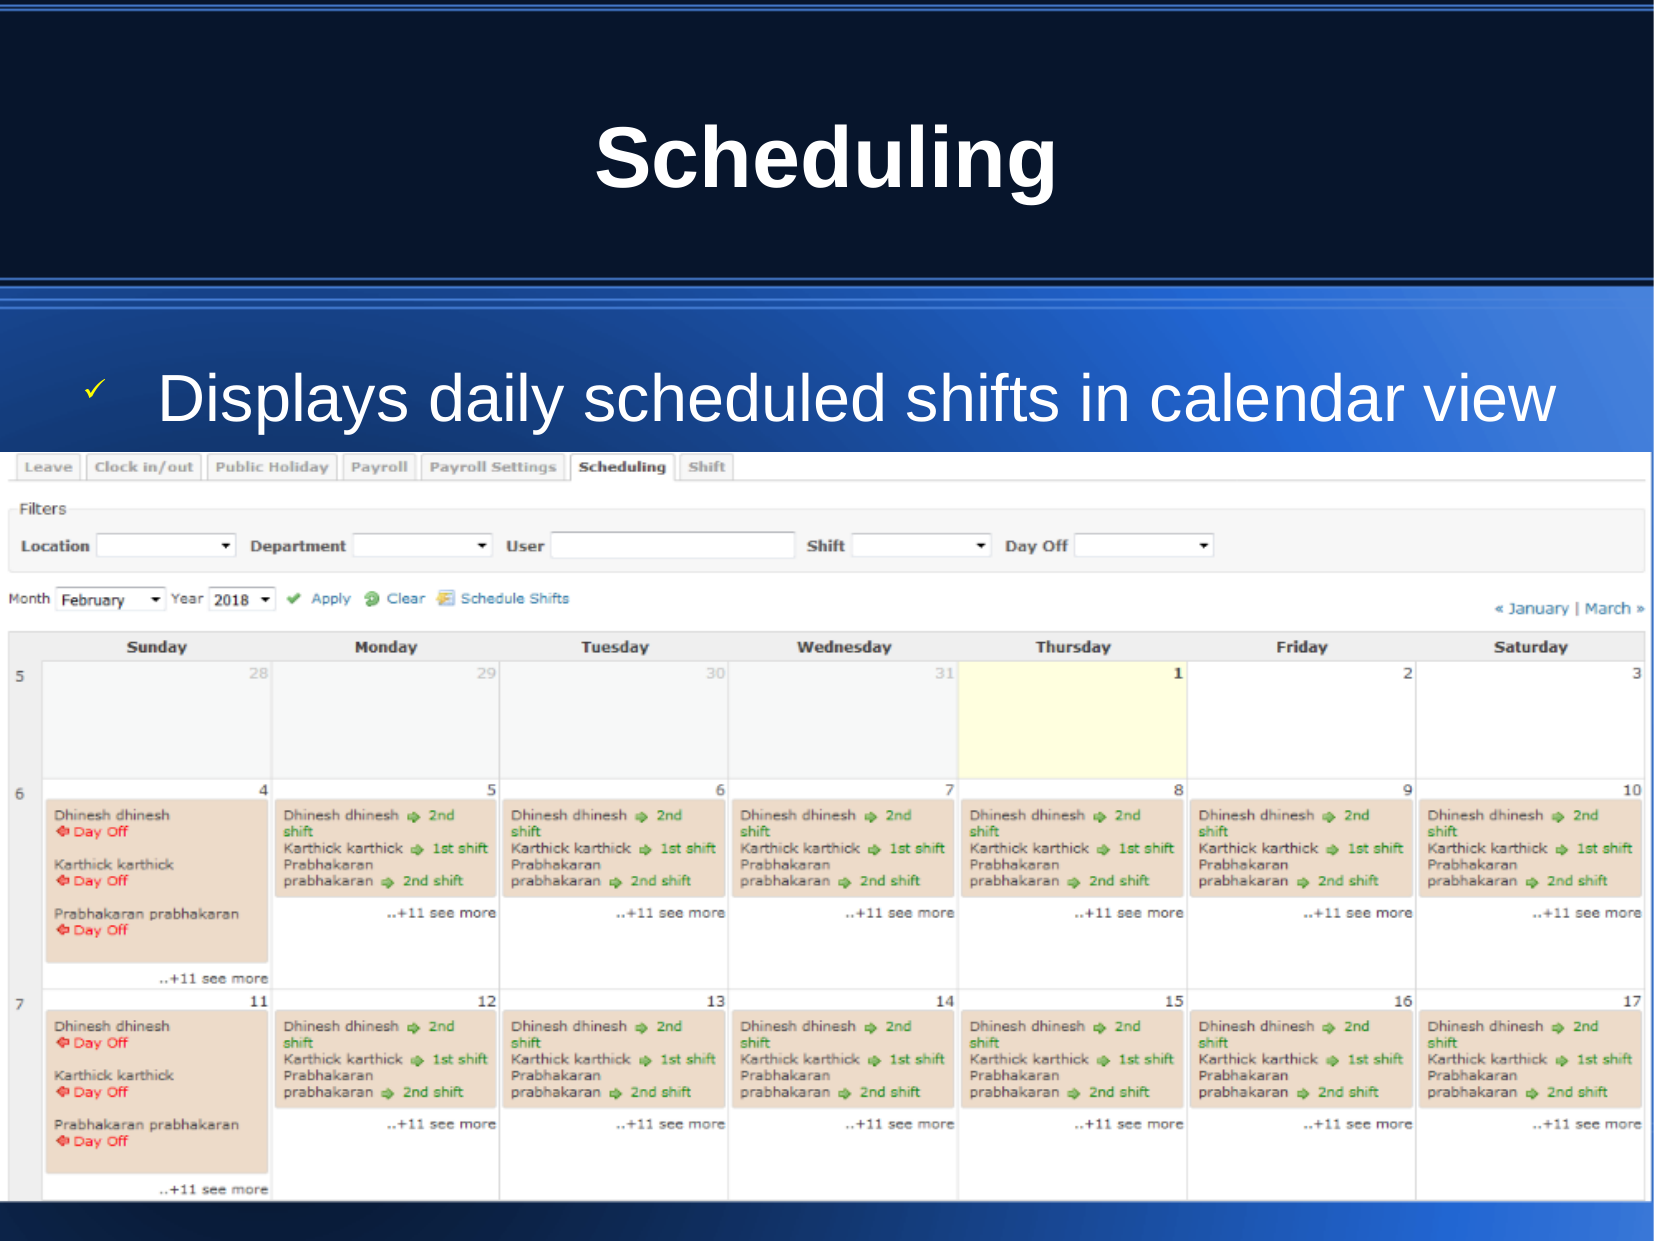

# Scheduling
Displays daily scheduled shifts in calendar view